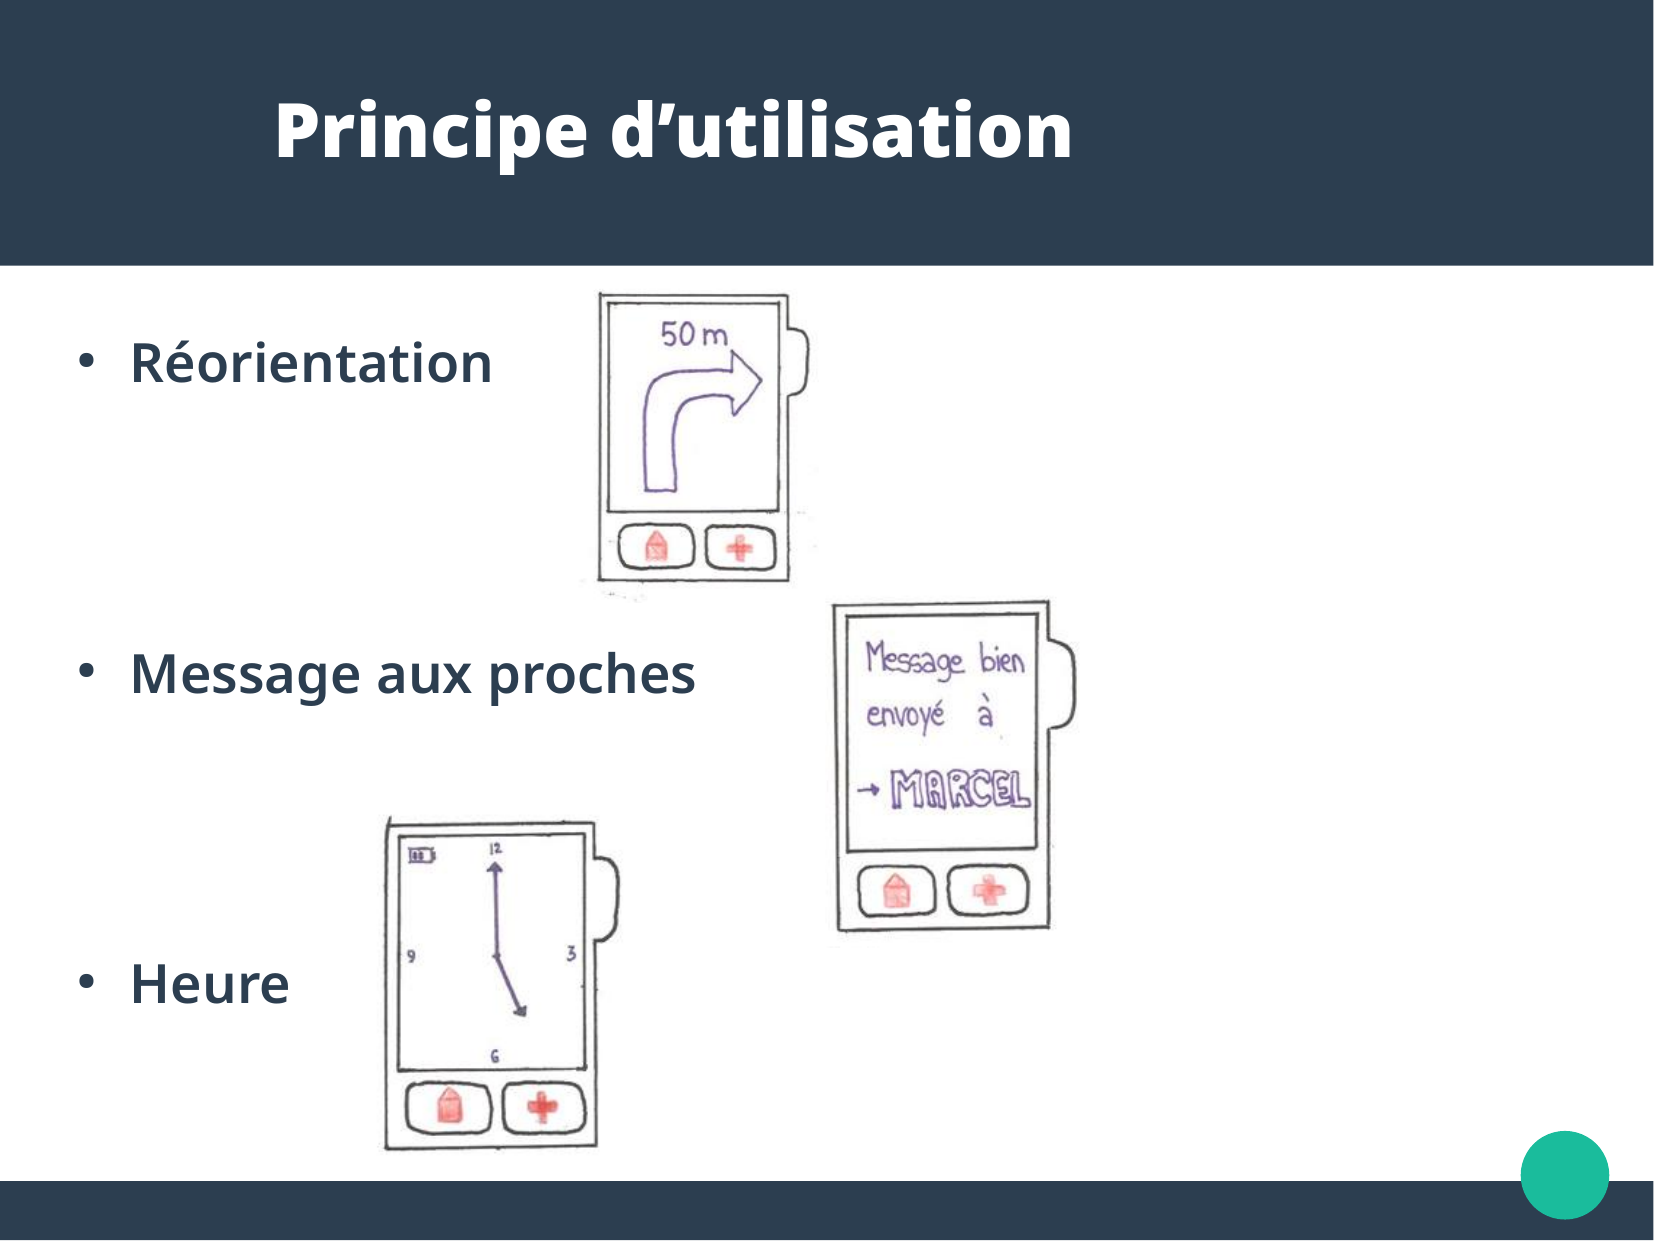

# Principe d’utilisation
Réorientation
Message aux proches
Heure